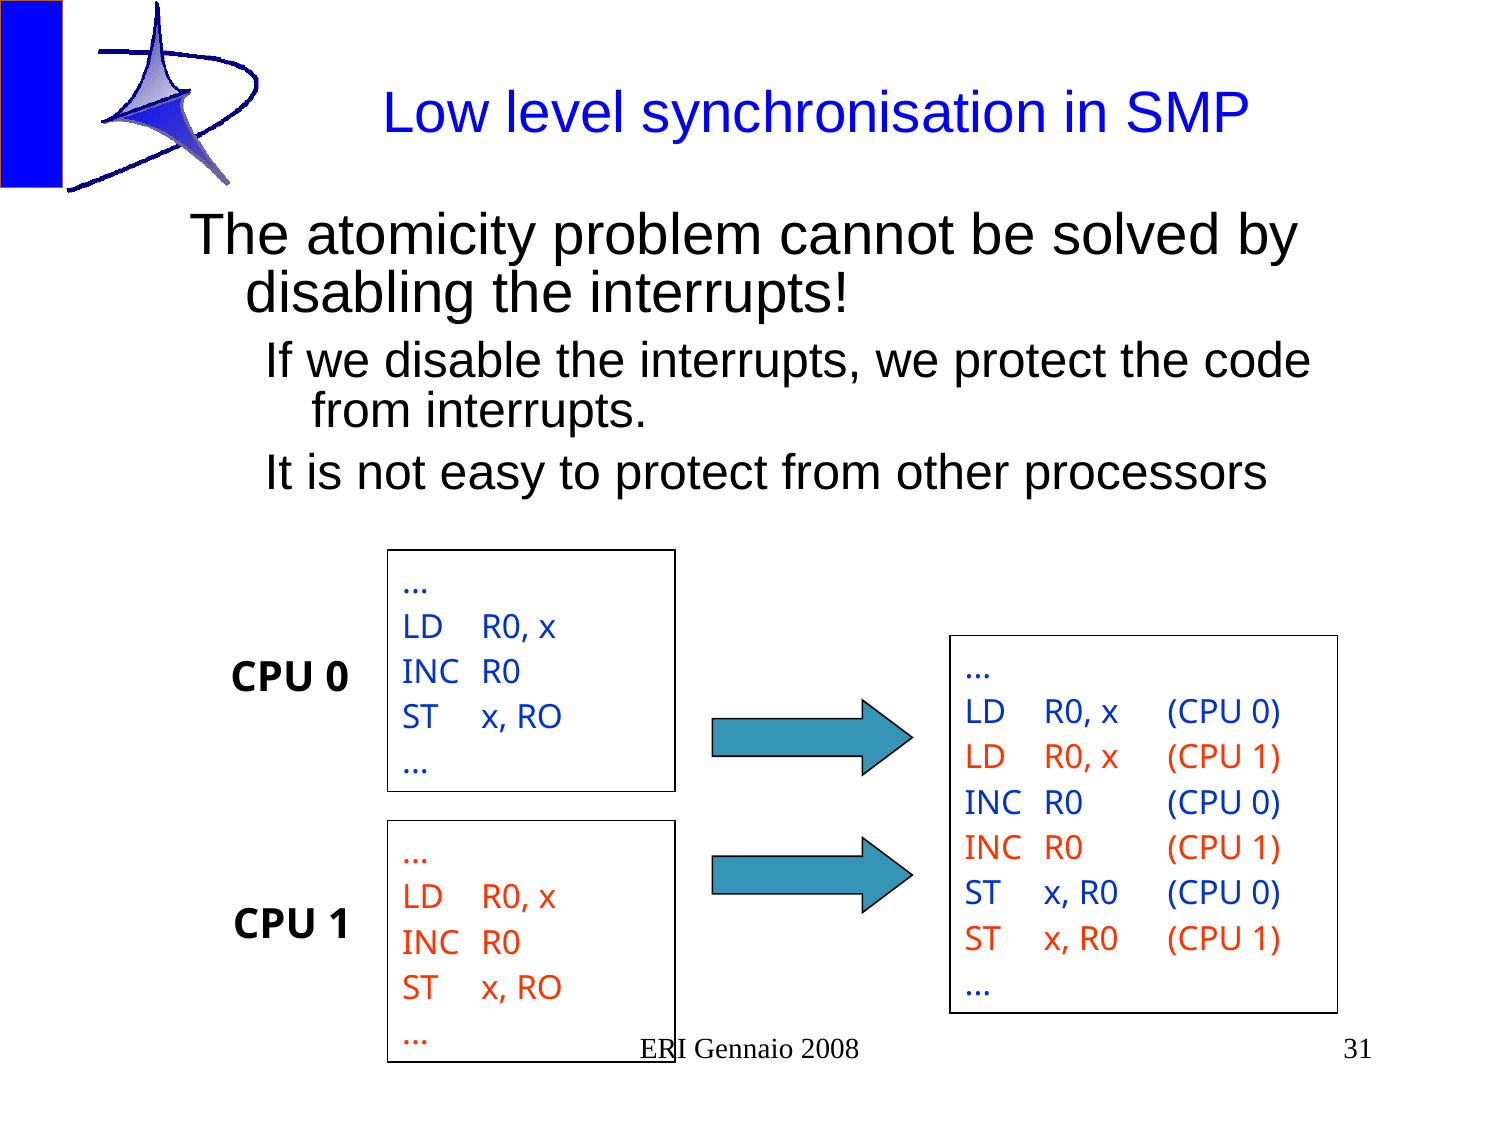

# Low level synchronisation in SMP
The atomicity problem cannot be solved by disabling the interrupts!
If we disable the interrupts, we protect the code from interrupts.
It is not easy to protect from other processors
...
LD	R0, x
INC	R0
ST	x, RO
...
...
LD	R0, x	(CPU 0)
LD	R0, x	(CPU 1)
INC	R0	(CPU 0)
INC	R0	(CPU 1)
ST	x, R0	(CPU 0)
ST	x, R0	(CPU 1)
...
CPU 0
...
LD	R0, x
INC	R0
ST	x, RO
...
CPU 1
ERI Gennaio 2008
31